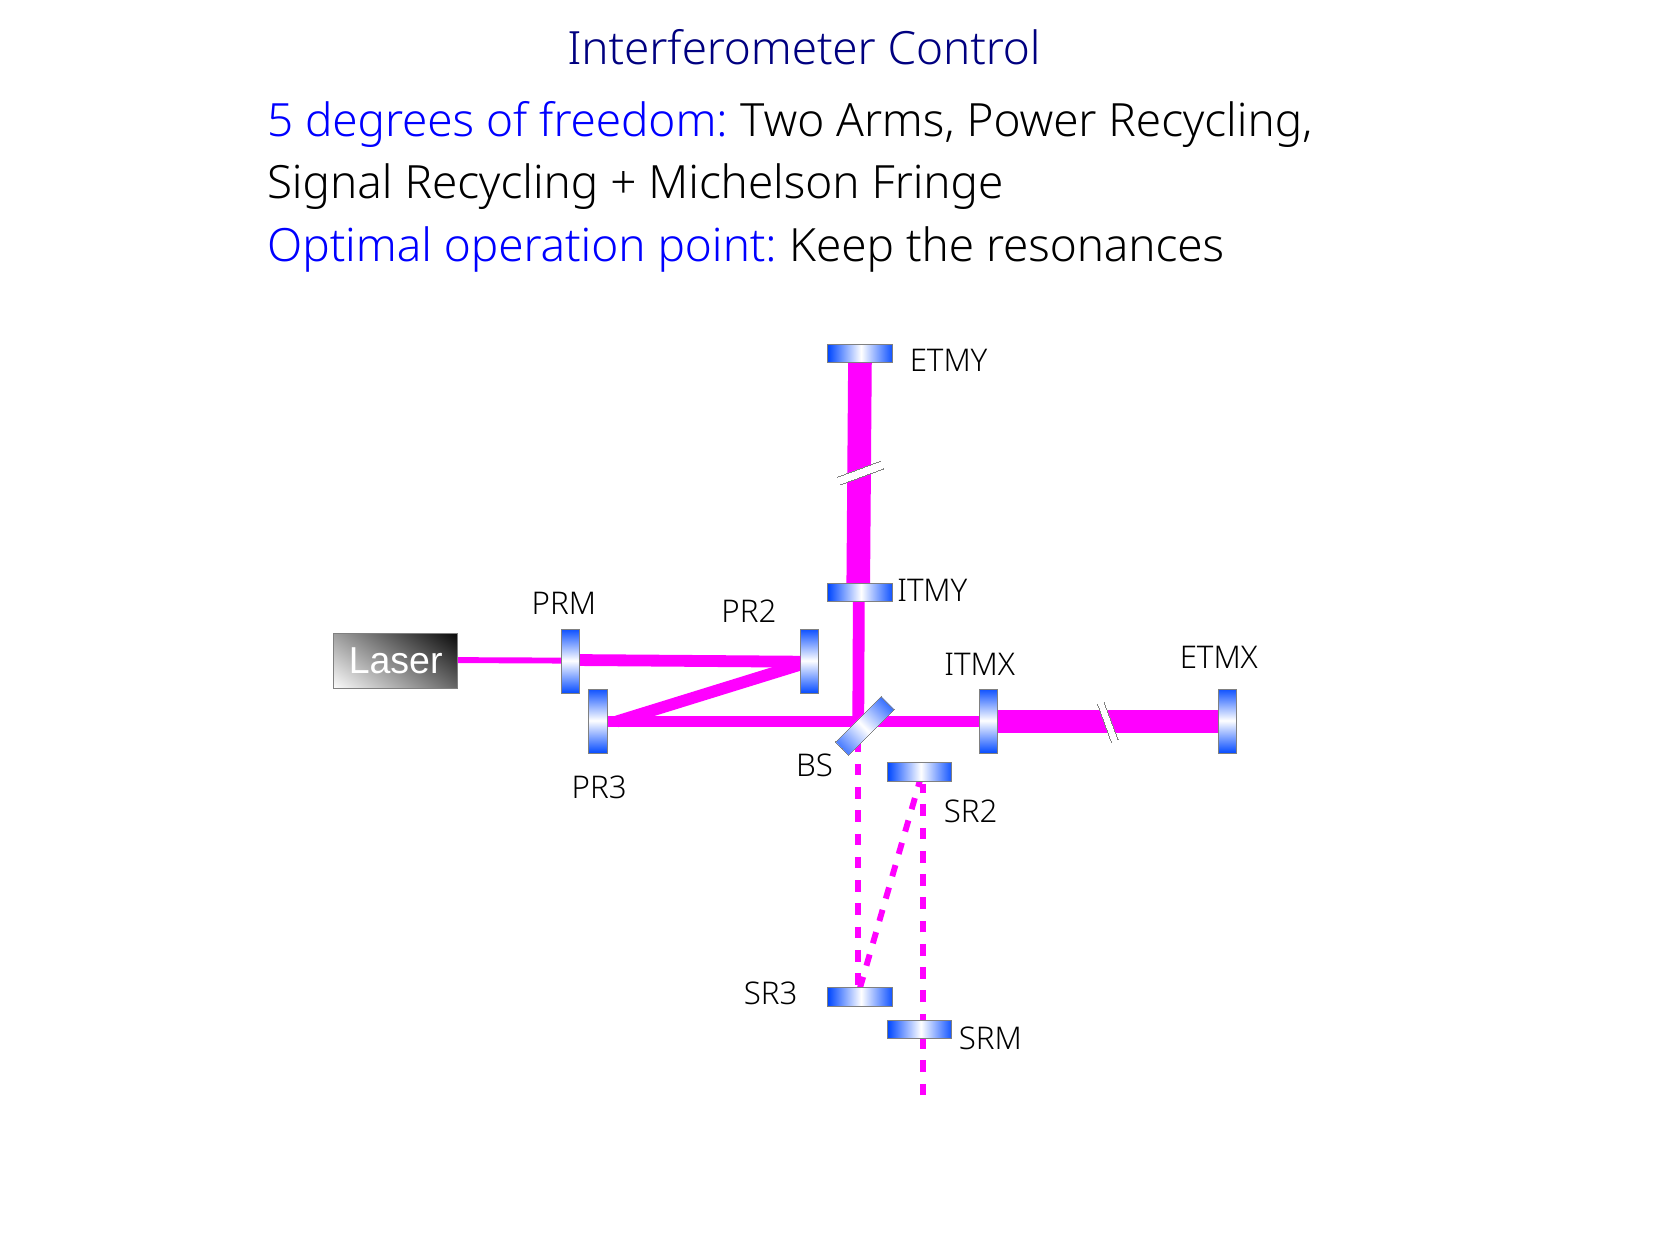

Interferometer Control
5 degrees of freedom: Two Arms, Power Recycling,
Signal Recycling + Michelson Fringe
Optimal operation point: Keep the resonances
ETMY
ITMY
PRM
PR2
ETMX
Laser
ITMX
BS
PR3
SR2
SR3
SRM